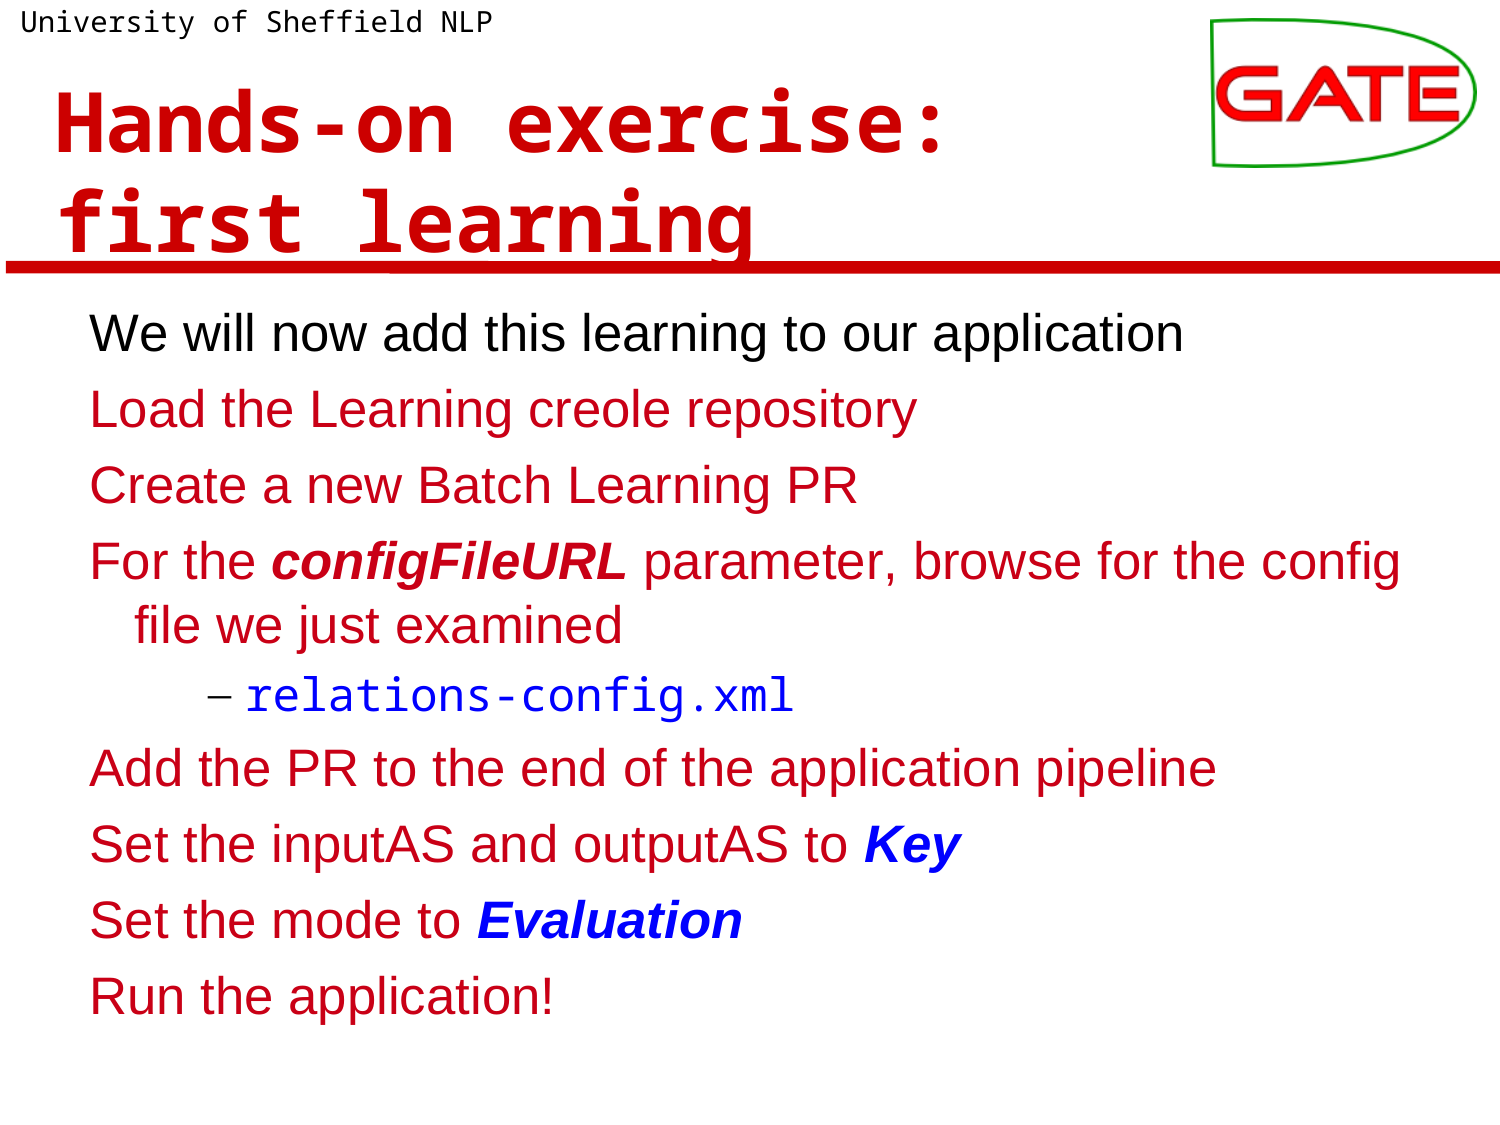

# Hands-on exercise: first learning
We will now add this learning to our application
Load the Learning creole repository
Create a new Batch Learning PR
For the configFileURL parameter, browse for the config file we just examined
relations-config.xml
Add the PR to the end of the application pipeline
Set the inputAS and outputAS to Key
Set the mode to Evaluation
Run the application!